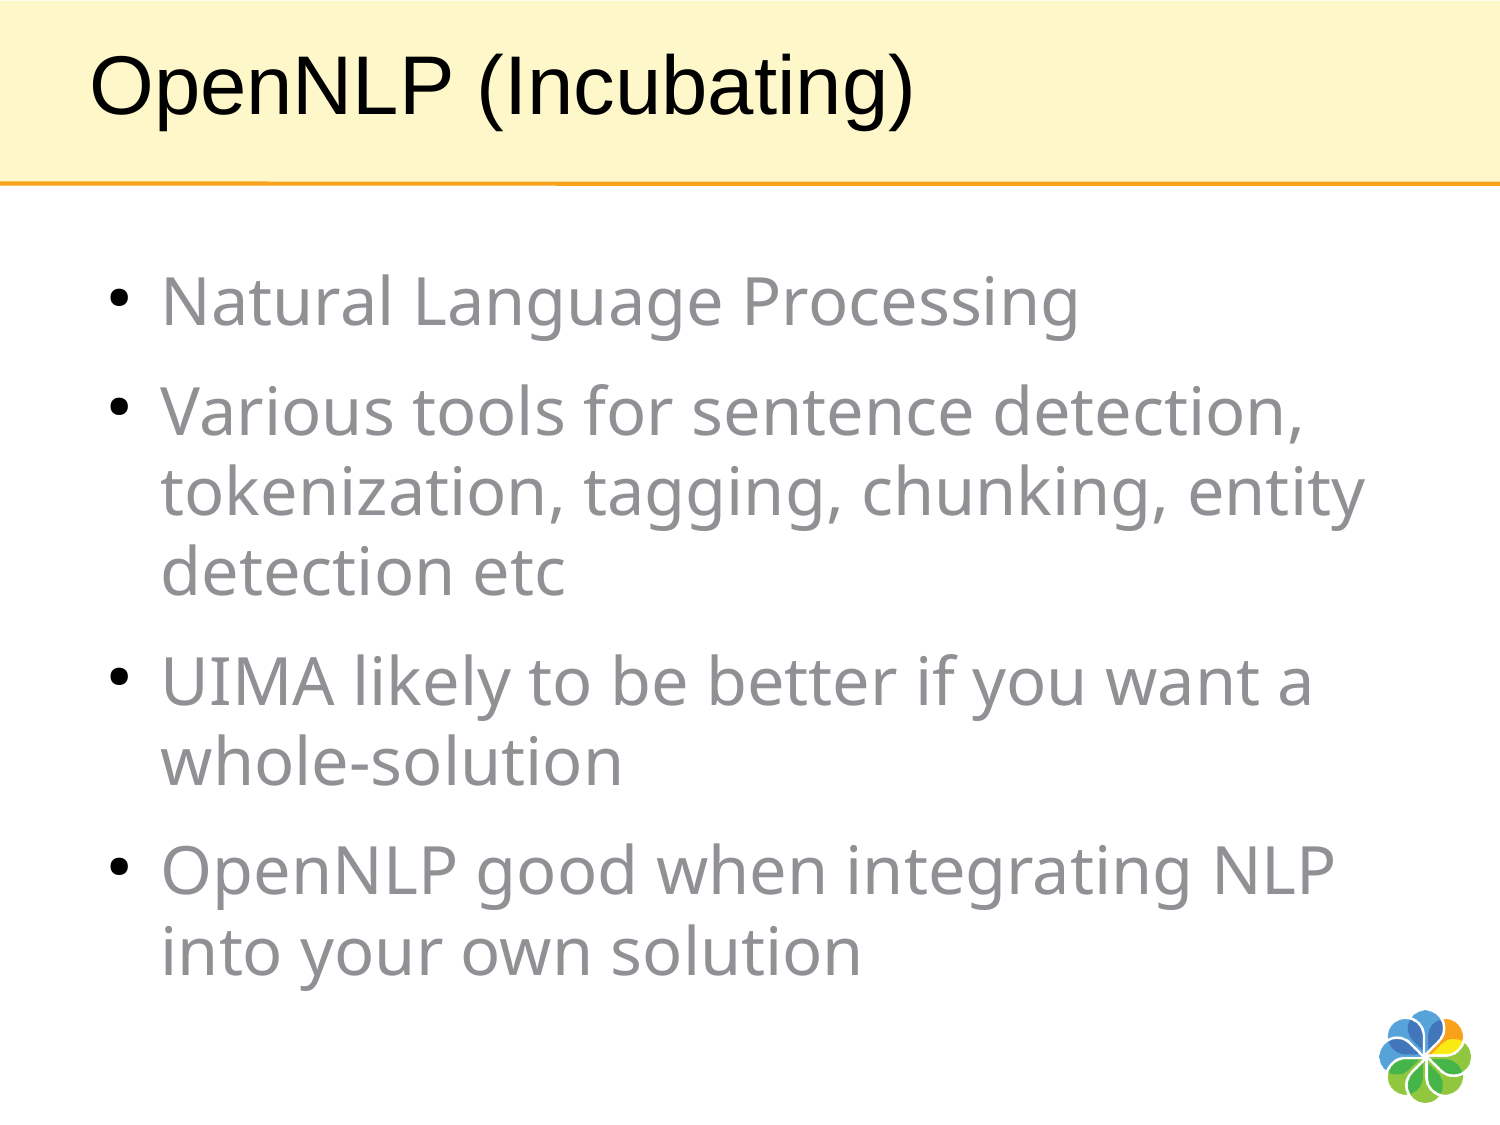

# OpenNLP (Incubating)
Natural Language Processing
Various tools for sentence detection, tokenization, tagging, chunking, entity detection etc
UIMA likely to be better if you want a whole-solution
OpenNLP good when integrating NLP into your own solution